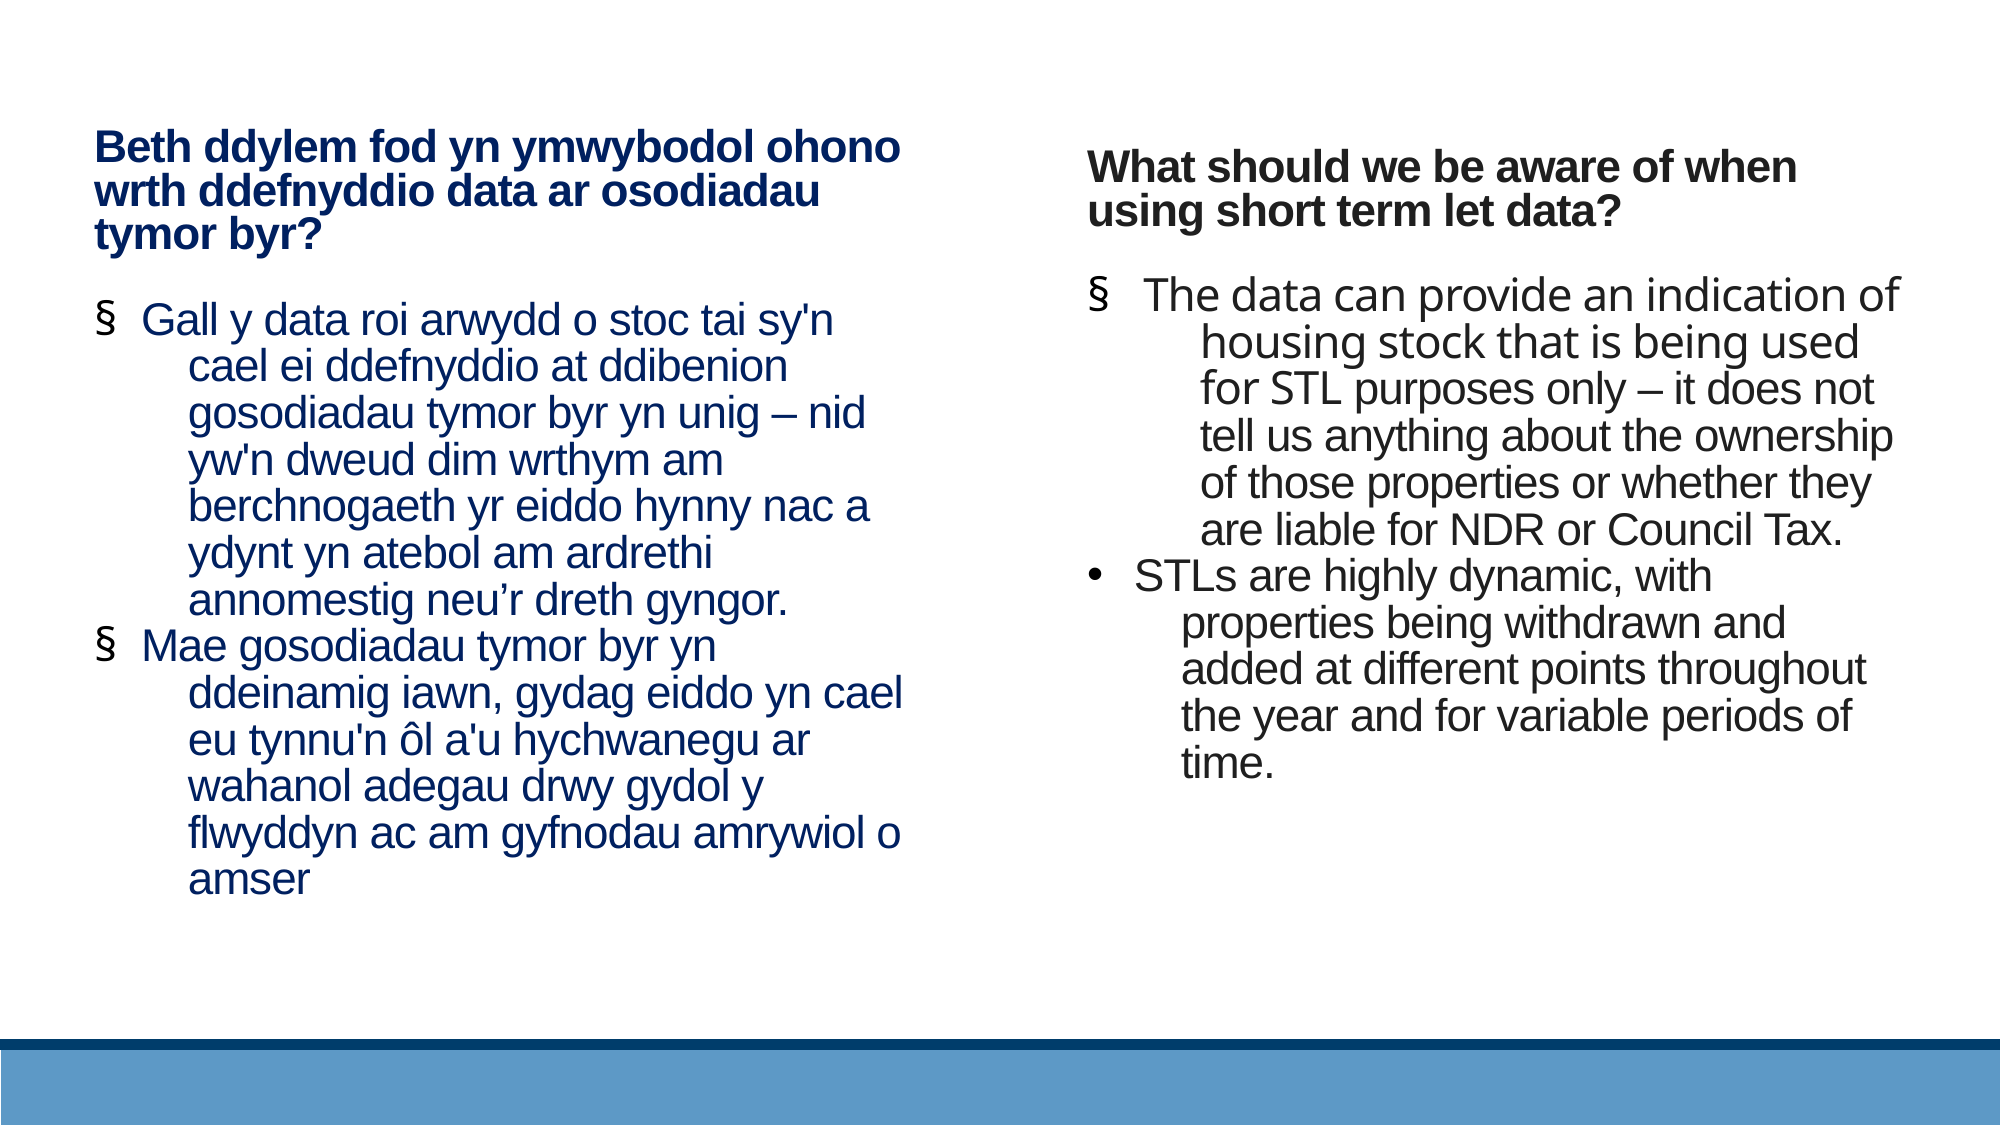

What should we be aware of when using short term let data?
The data can provide an indication of housing stock that is being used for STL purposes only – it does not tell us anything about the ownership of those properties or whether they are liable for NDR or Council Tax.
STLs are highly dynamic, with properties being withdrawn and added at different points throughout the year and for variable periods of time.
Beth ddylem fod yn ymwybodol ohono wrth ddefnyddio data ar osodiadau tymor byr?
Gall y data roi arwydd o stoc tai sy'n cael ei ddefnyddio at ddibenion gosodiadau tymor byr yn unig – nid yw'n dweud dim wrthym am berchnogaeth yr eiddo hynny nac a ydynt yn atebol am ardrethi annomestig neu’r dreth gyngor.
Mae gosodiadau tymor byr yn ddeinamig iawn, gydag eiddo yn cael eu tynnu'n ôl a'u hychwanegu ar wahanol adegau drwy gydol y flwyddyn ac am gyfnodau amrywiol o amser